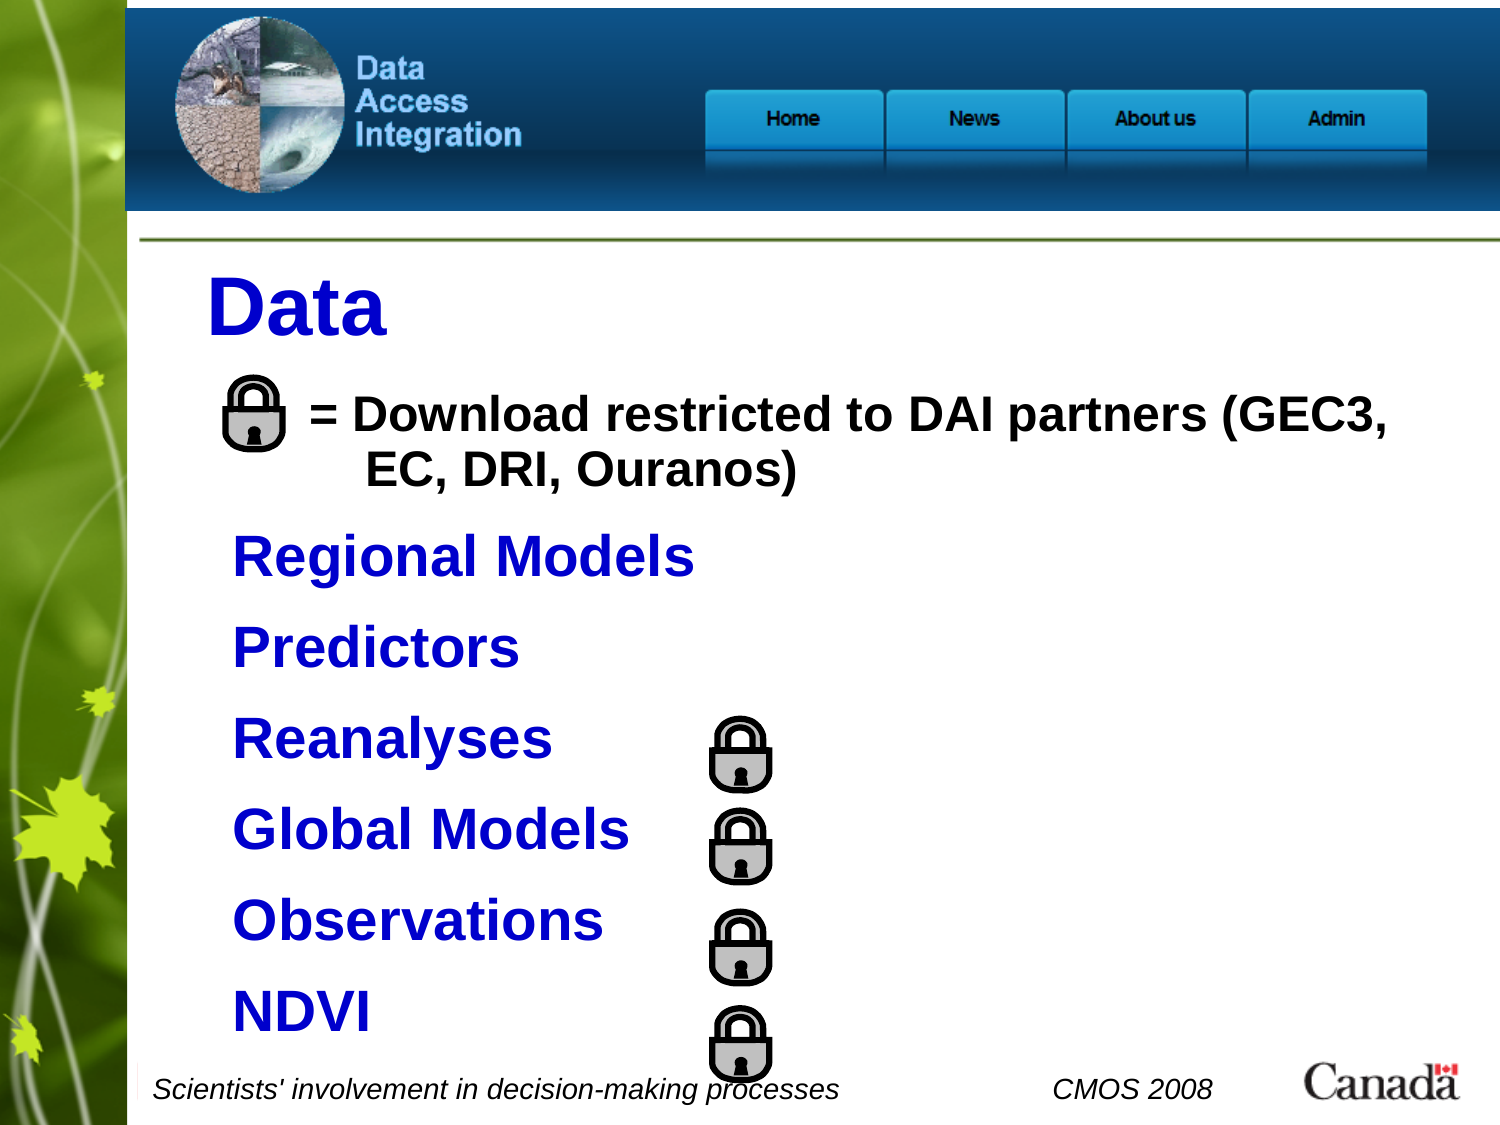

Data
= Download restricted to DAI partners (GEC3,
 EC, DRI, Ouranos)
 Regional Models
 Predictors
 Reanalyses
 Global Models
 Observations
 NDVI